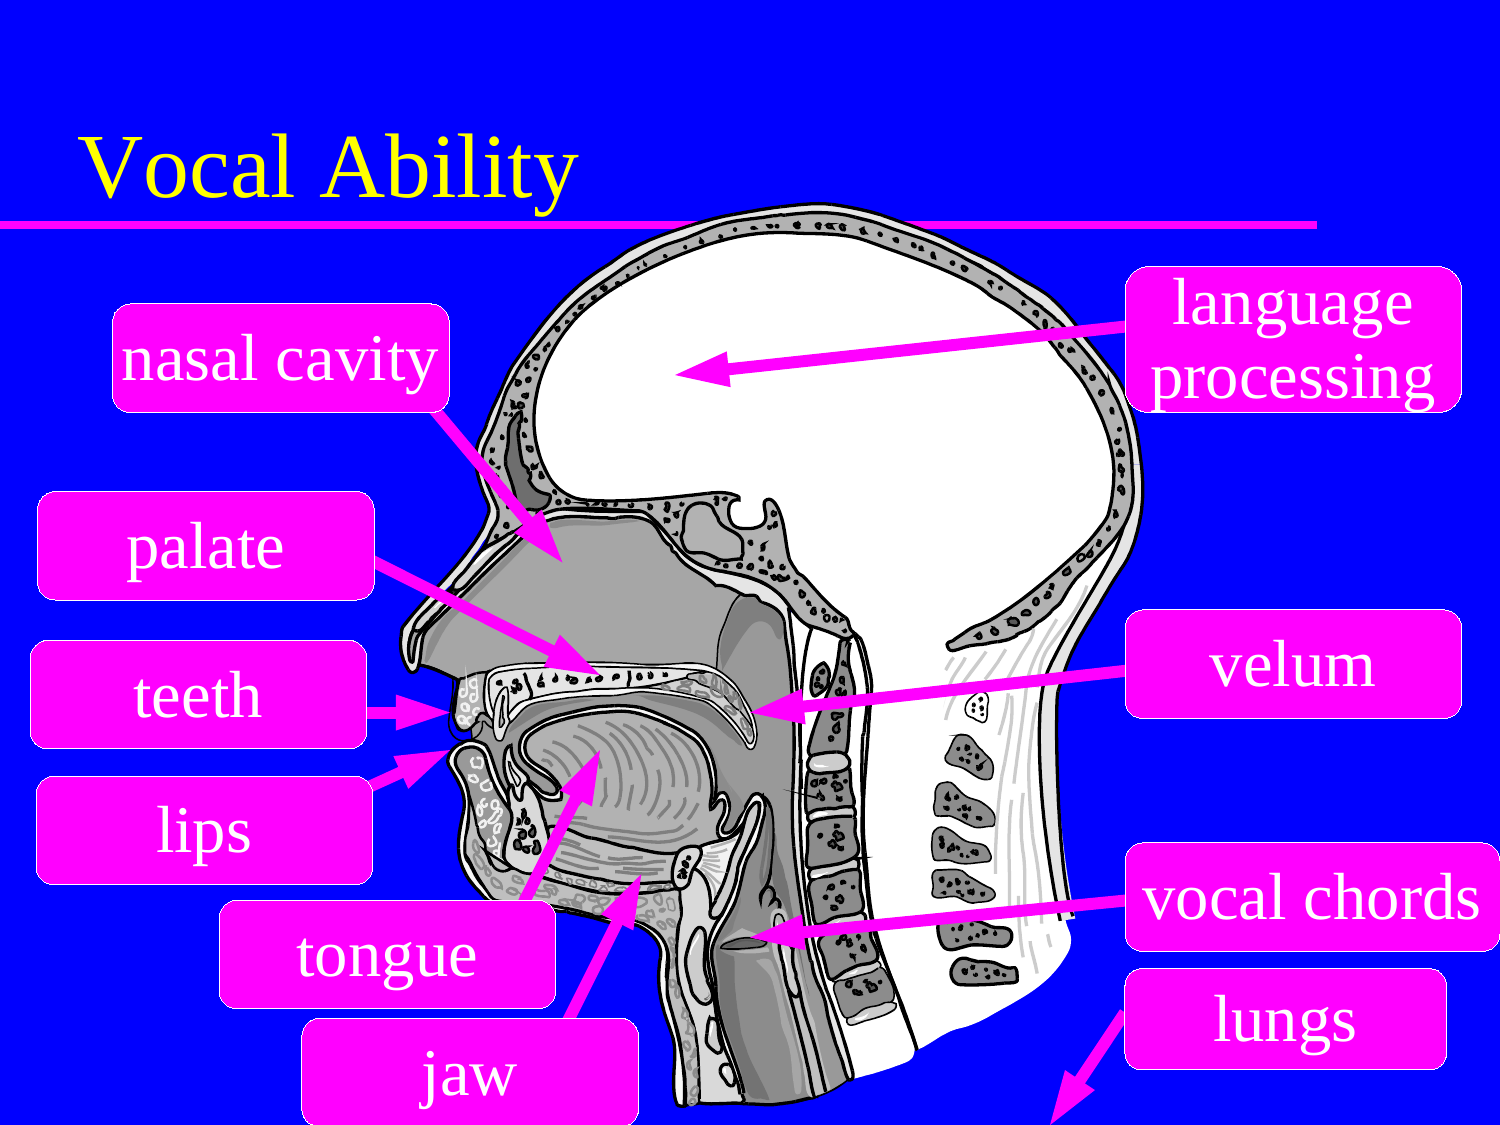

# Vocal Ability
language
processing
nasal cavity
palate
velum
teeth
lips
tongue
vocal chords
jaw
lungs